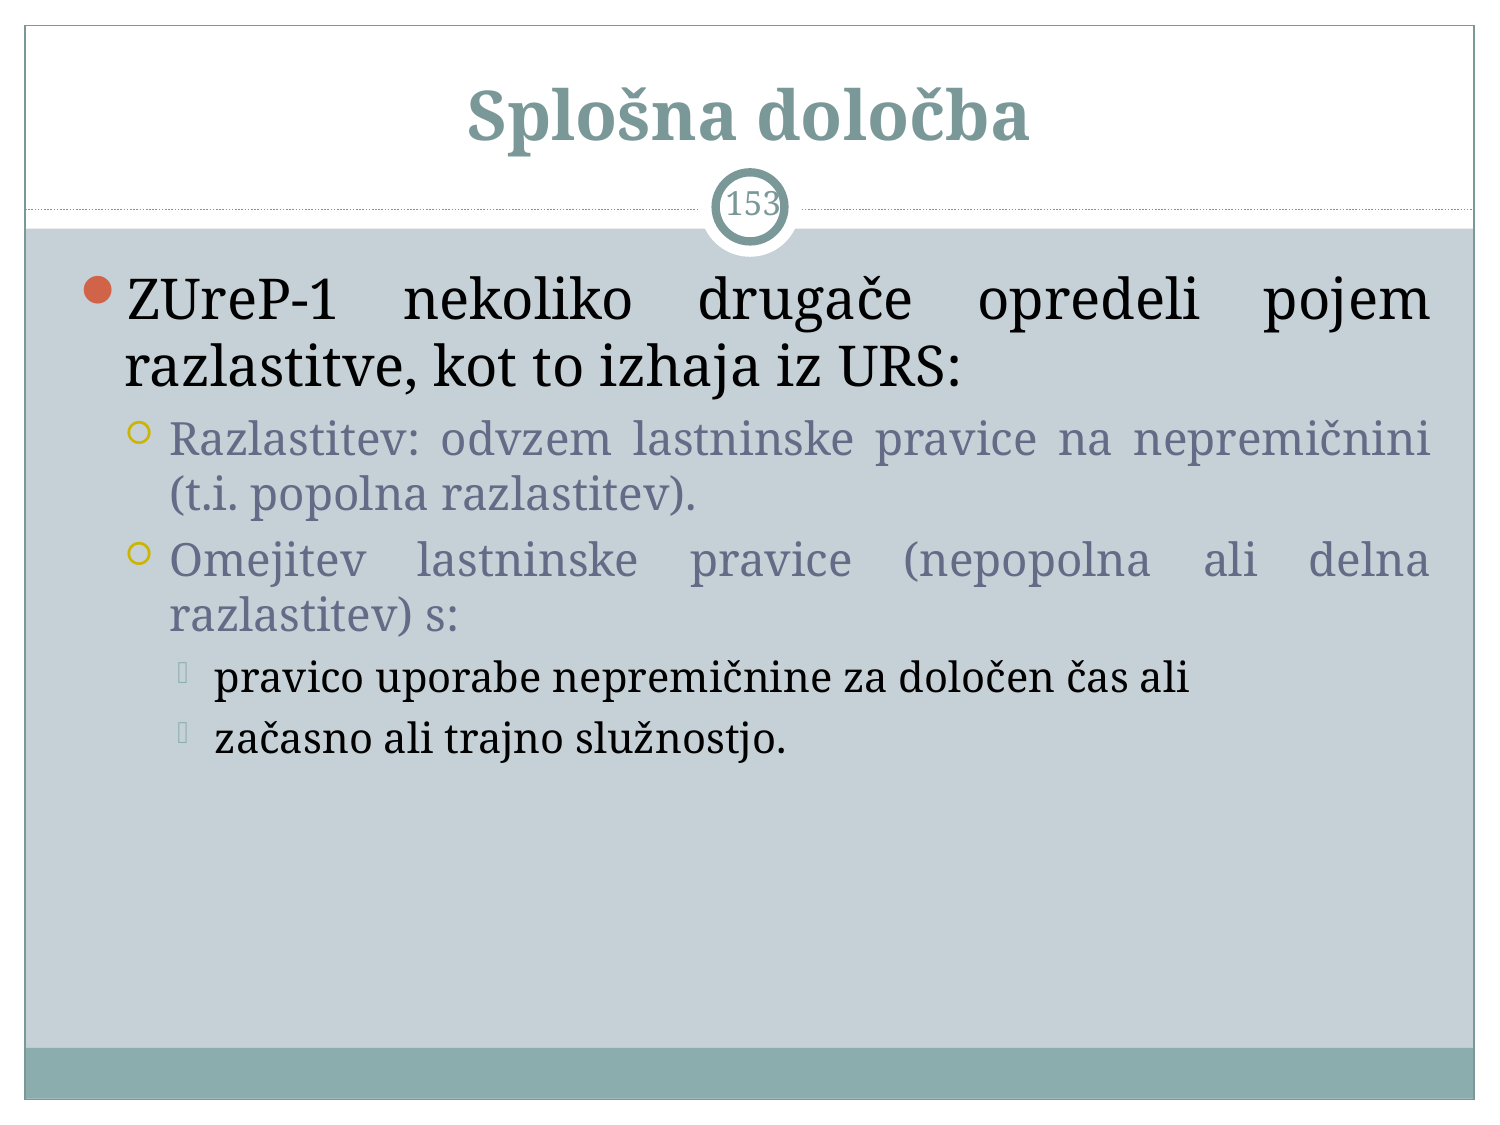

# Splošna določba
ZUreP-1 nekoliko drugače opredeli pojem razlastitve, kot to izhaja iz URS:
Razlastitev: odvzem lastninske pravice na nepremičnini (t.i. popolna razlastitev).
Omejitev lastninske pravice (nepopolna ali delna razlastitev) s:
pravico uporabe nepremičnine za določen čas ali
začasno ali trajno služnostjo.